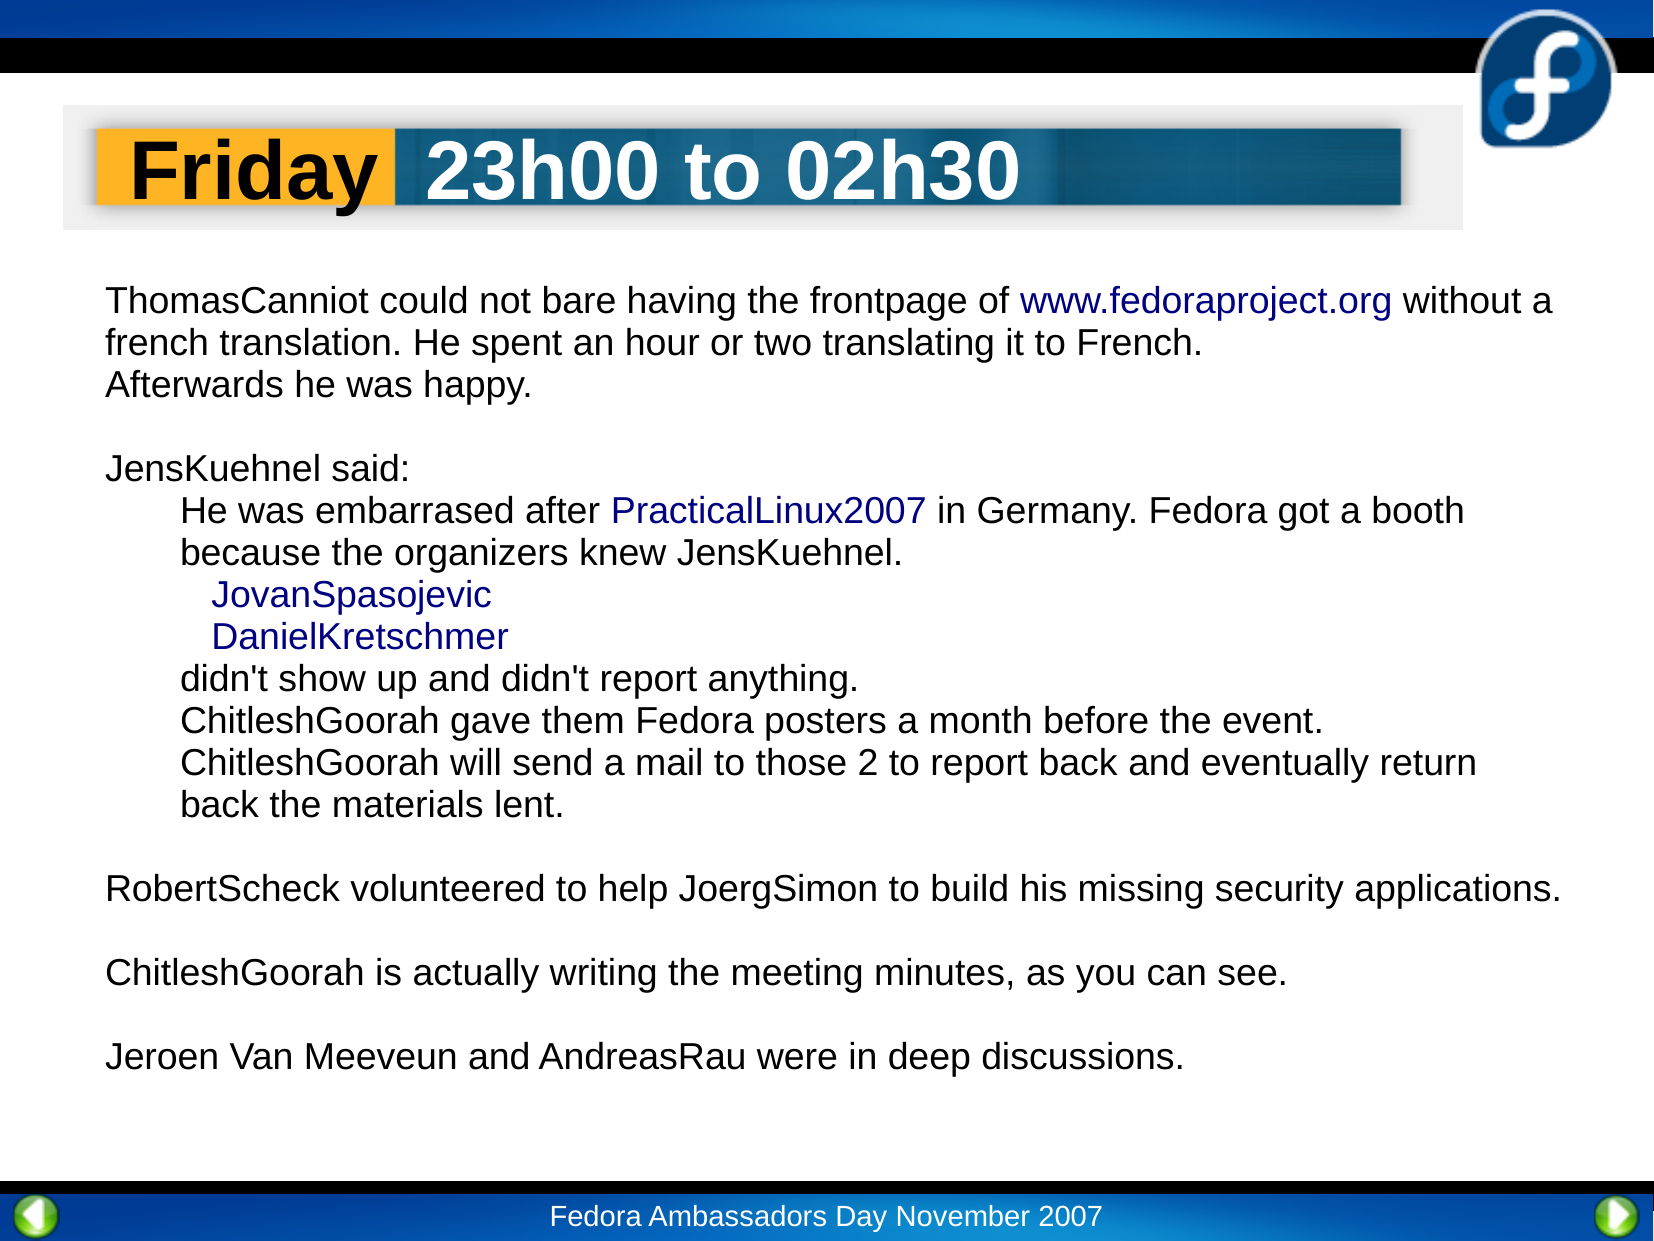

Friday 23h00 to 02h30
ThomasCanniot could not bare having the frontpage of www.fedoraproject.org without a
french translation. He spent an hour or two translating it to French.
Afterwards he was happy.
JensKuehnel said:
	He was embarrased after PracticalLinux2007 in Germany. Fedora got a booth
	because the organizers knew JensKuehnel.
JovanSpasojevic
DanielKretschmer
	didn't show up and didn't report anything.
	ChitleshGoorah gave them Fedora posters a month before the event.
	ChitleshGoorah will send a mail to those 2 to report back and eventually return
	back the materials lent.
RobertScheck volunteered to help JoergSimon to build his missing security applications.
ChitleshGoorah is actually writing the meeting minutes, as you can see.
Jeroen Van Meeveun and AndreasRau were in deep discussions.